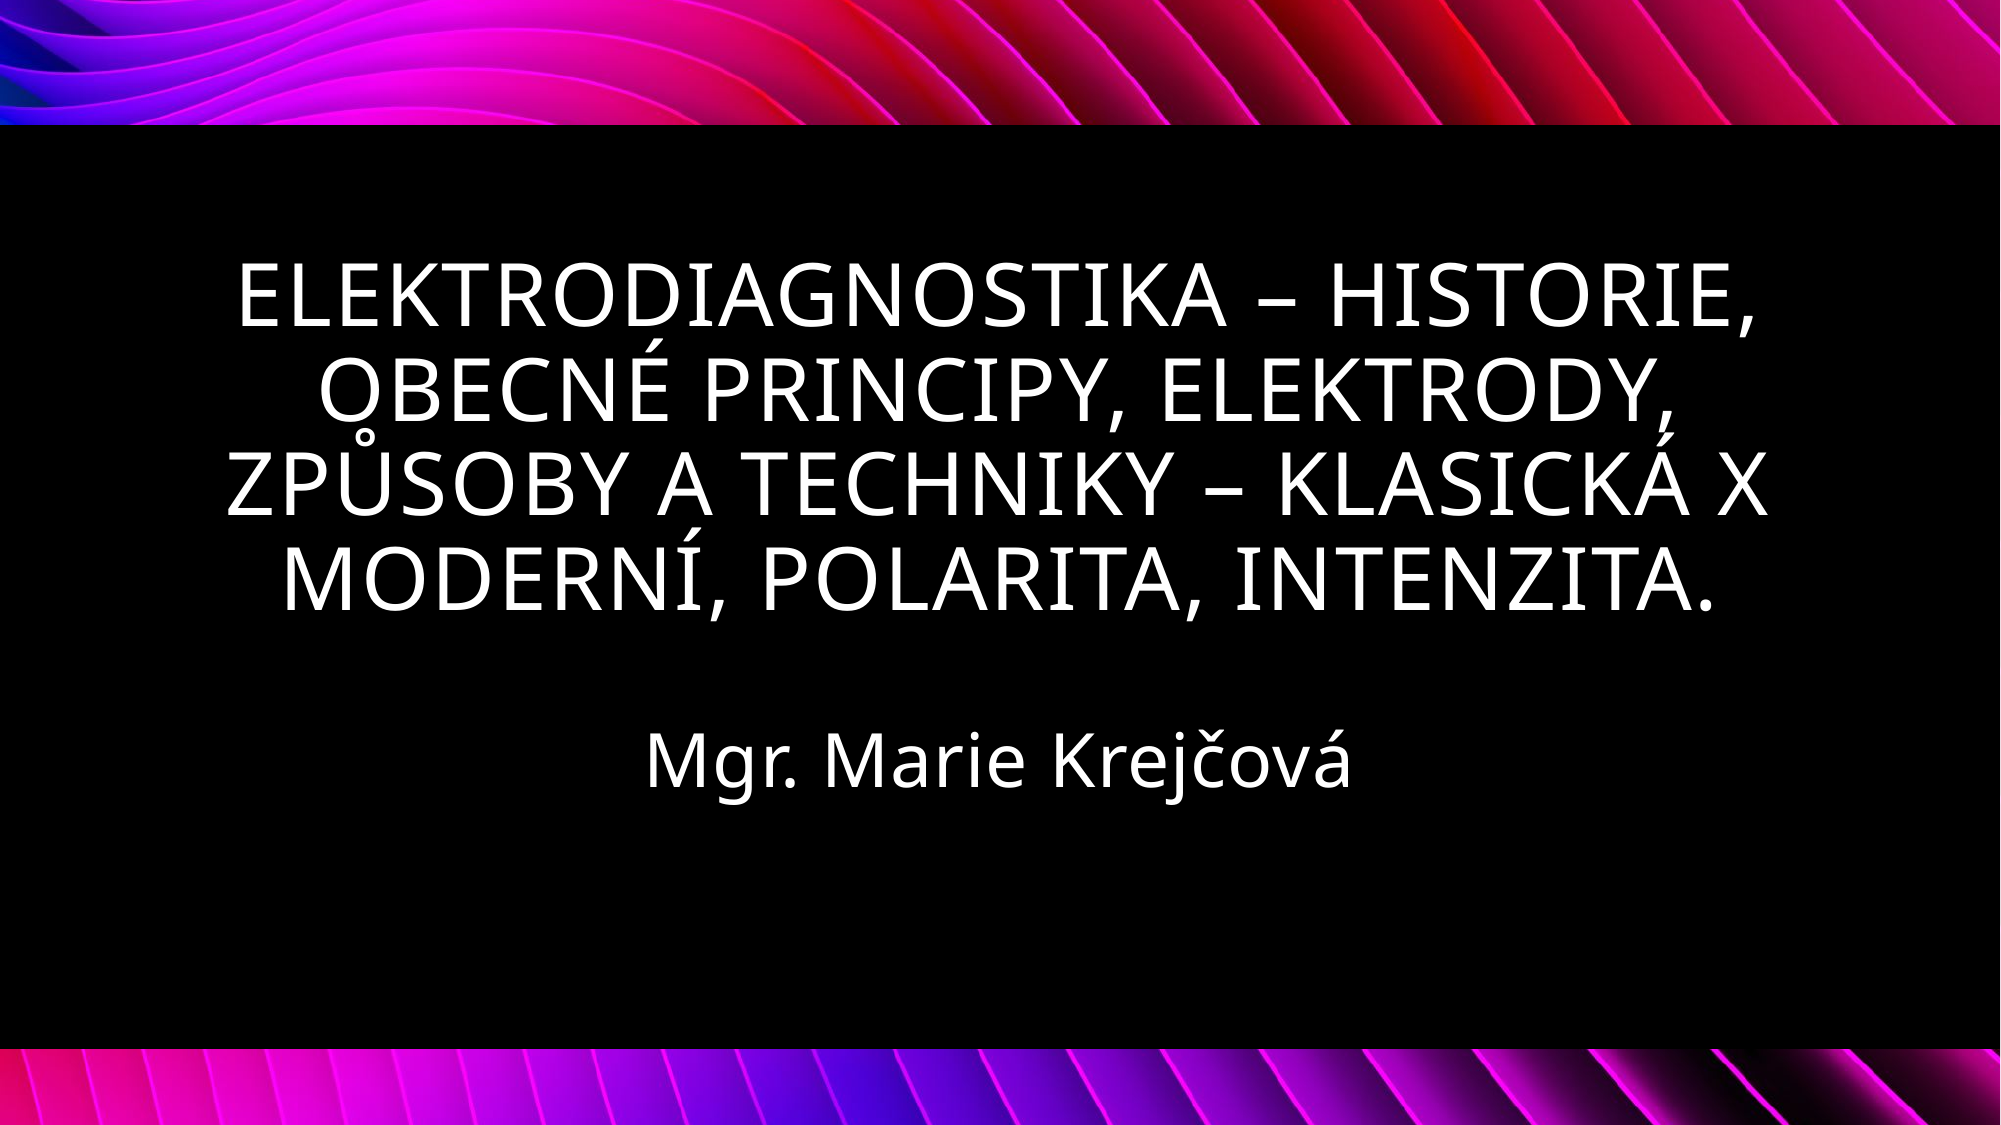

# Elektrodiagnostika – historie, obecné principy, elektrody, způsoby a techniky – klasická x moderní, polarita, intenzita.
Mgr. Marie Krejčová